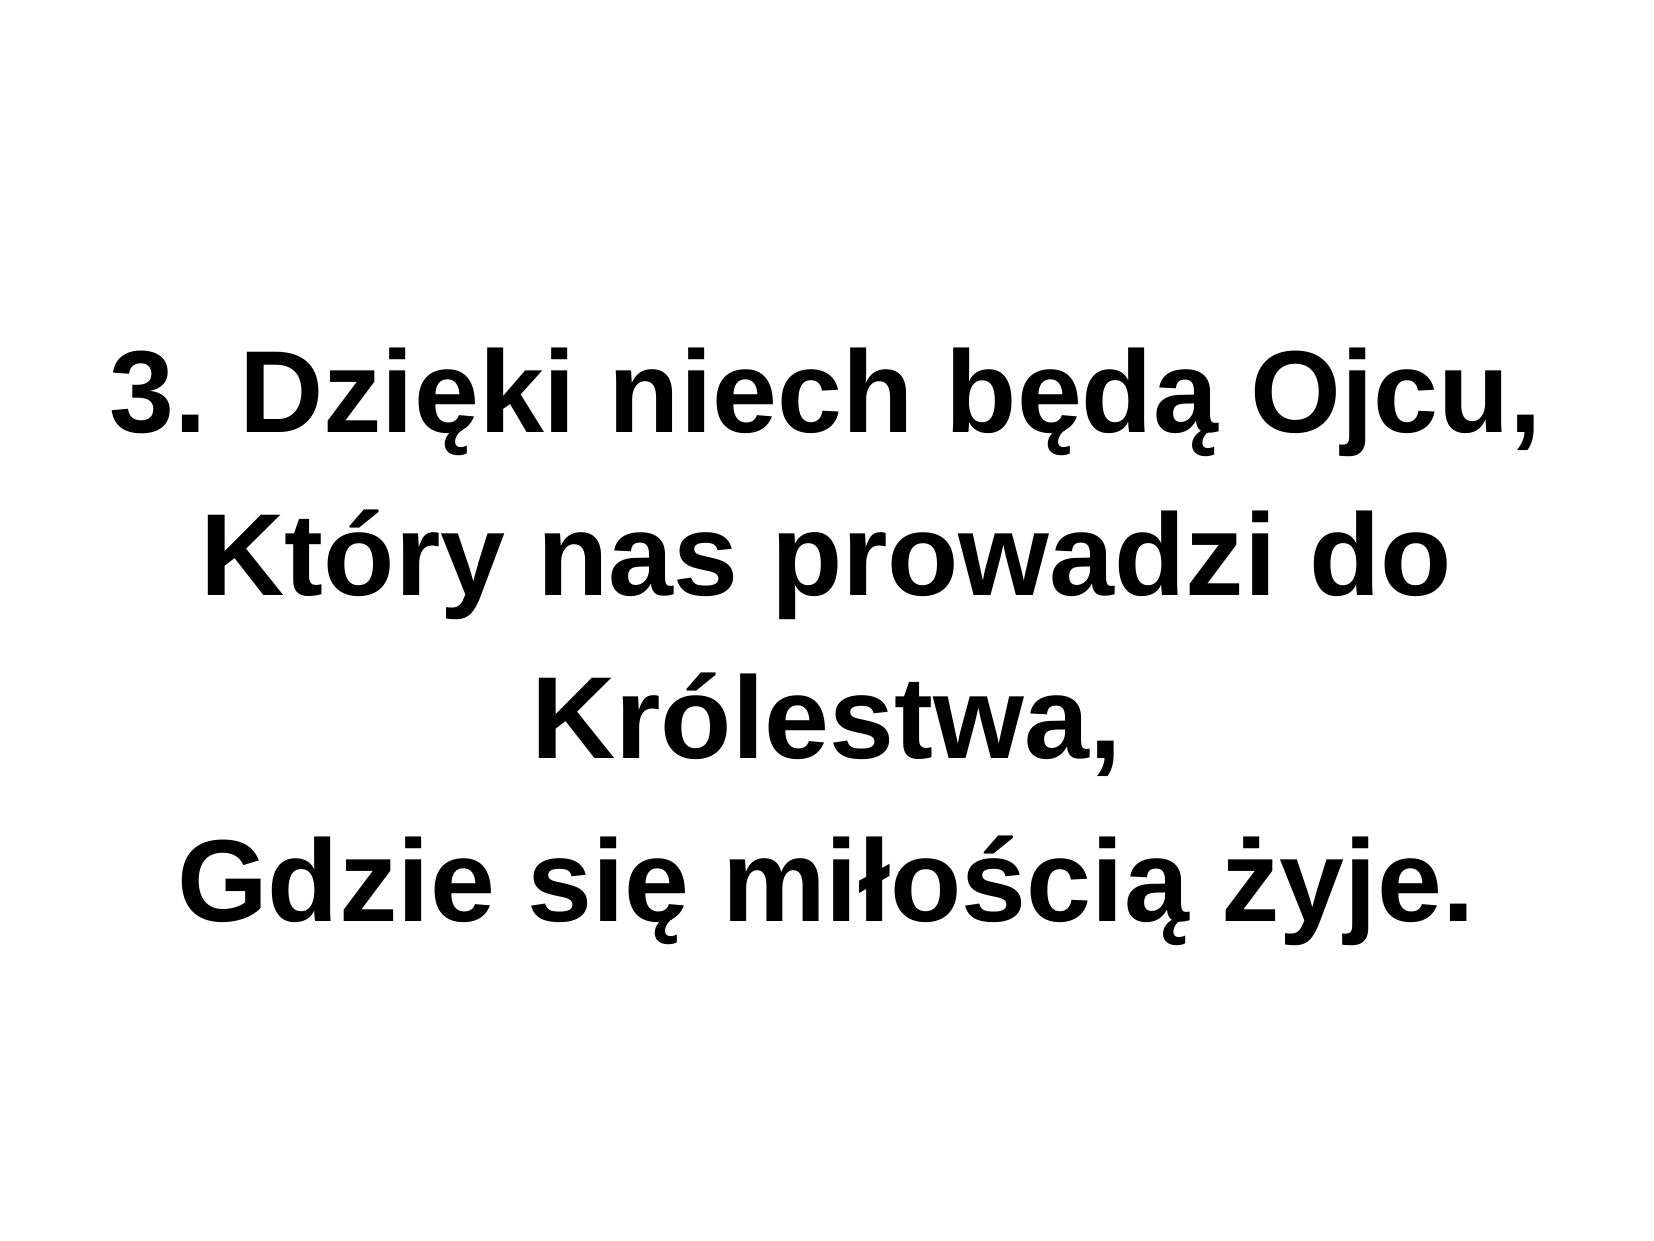

# 3. Dzięki niech będą Ojcu,
Który nas prowadzi do Królestwa,
Gdzie się miłością żyje.